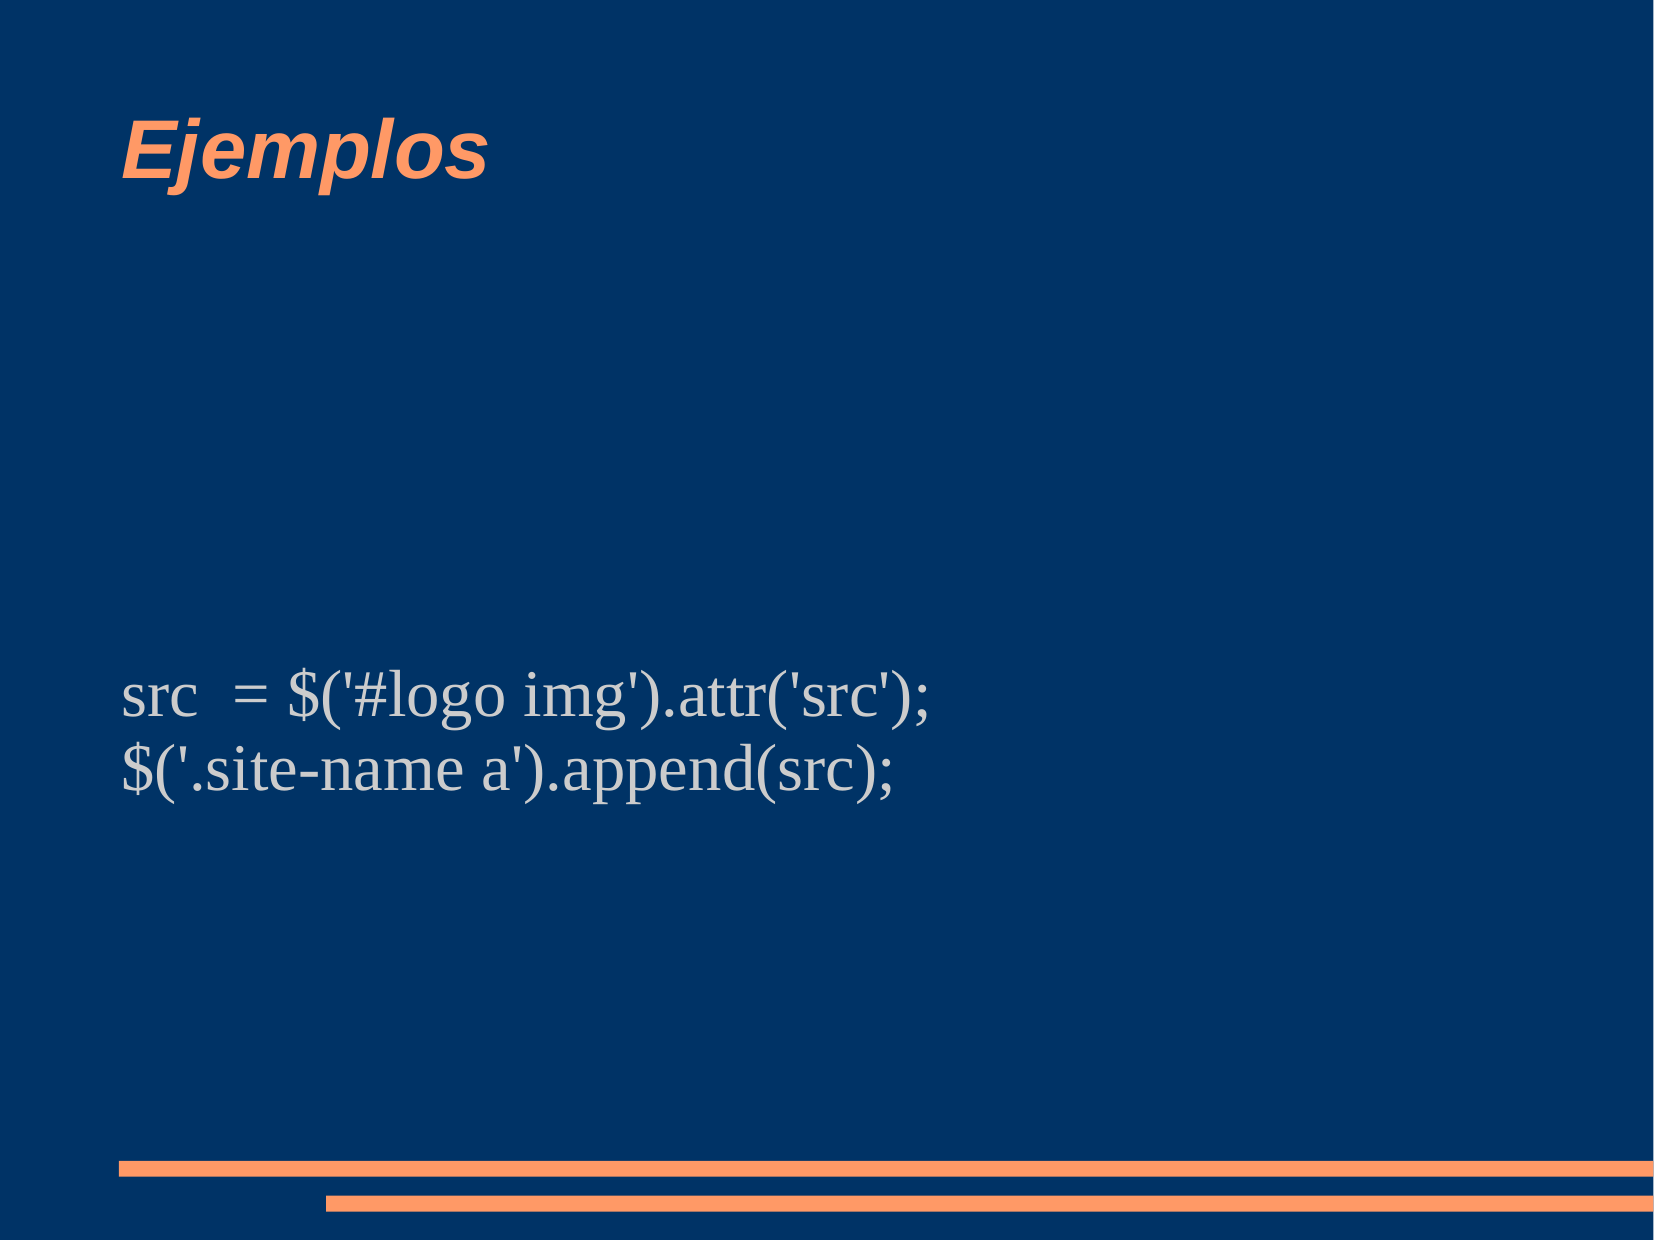

# Ejemplos
src = $('#logo img').attr('src');
$('.site-name a').append(src);